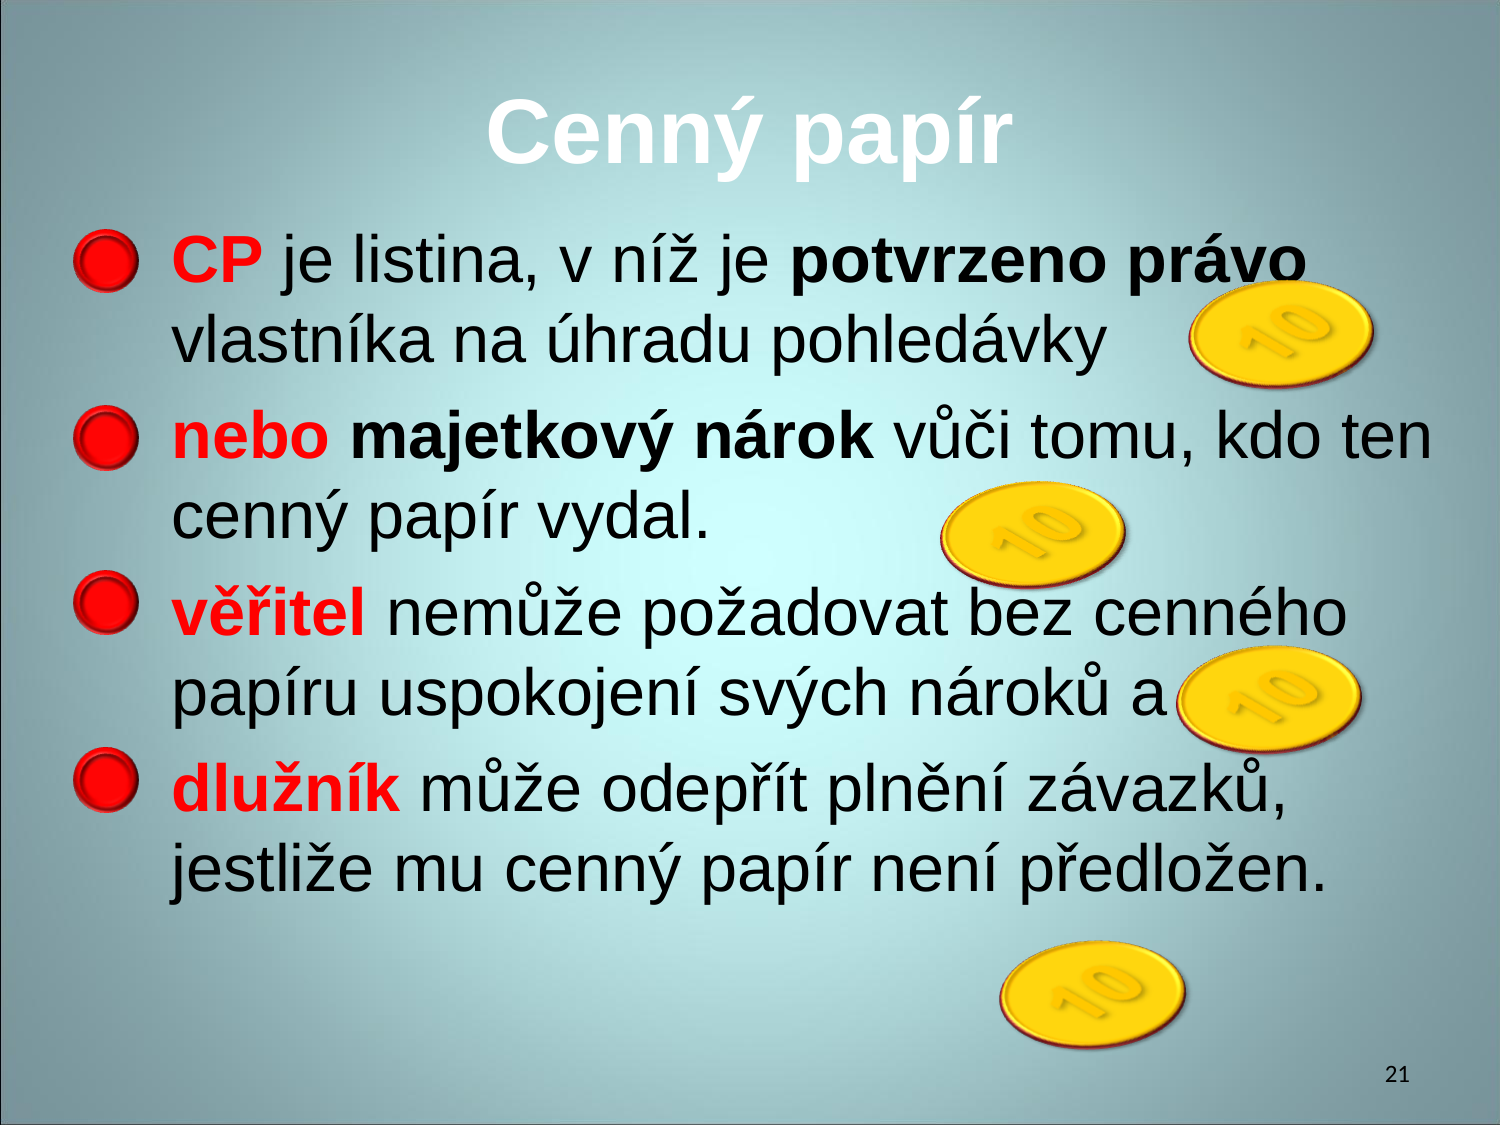

# Cenný papír
CP je listina, v níž je potvrzeno právo vlastníka na úhradu pohledávky
nebo majetkový nárok vůči tomu, kdo ten cenný papír vydal.
věřitel nemůže požadovat bez cenného papíru uspokojení svých nároků a
dlužník může odepřít plnění závazků, jestliže mu cenný papír není předložen.